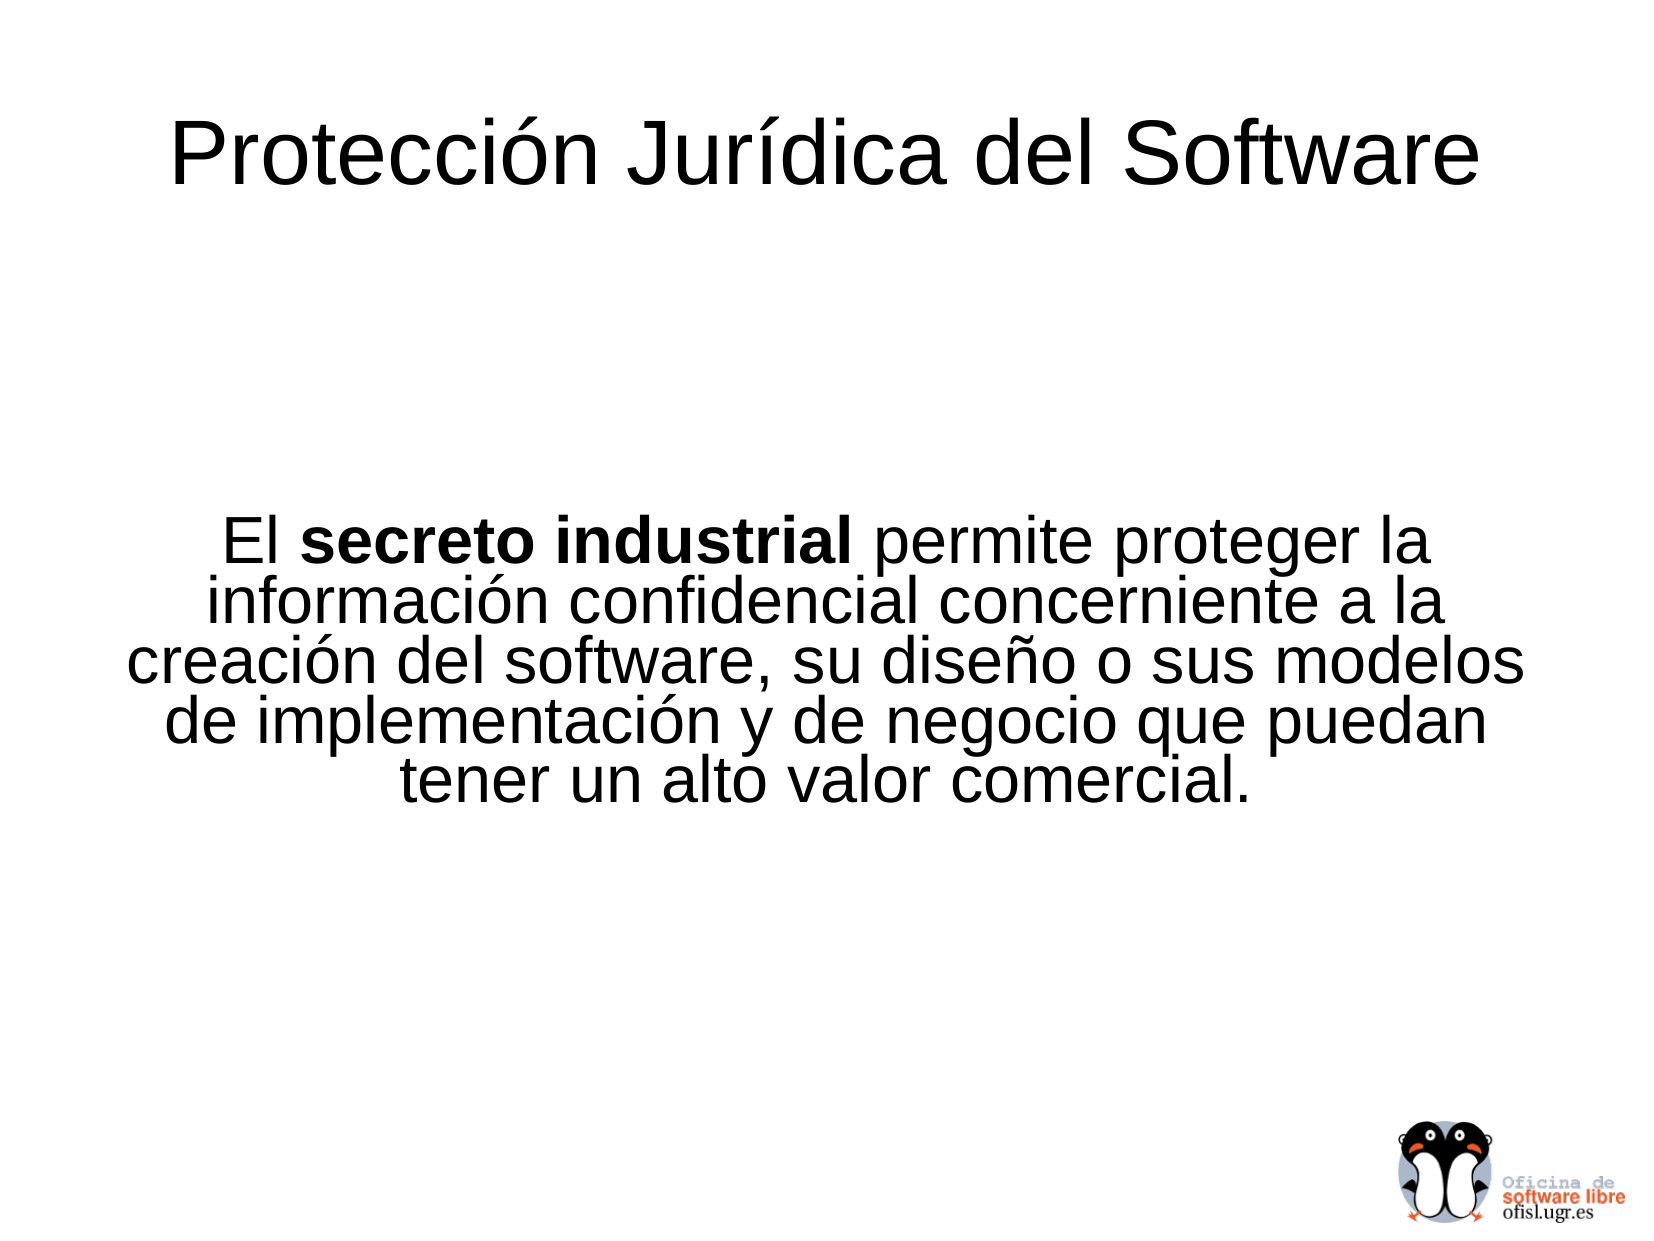

# Protección Jurídica del Software
El secreto industrial permite proteger la información confidencial concerniente a la creación del software, su diseño o sus modelos de implementación y de negocio que puedan tener un alto valor comercial.